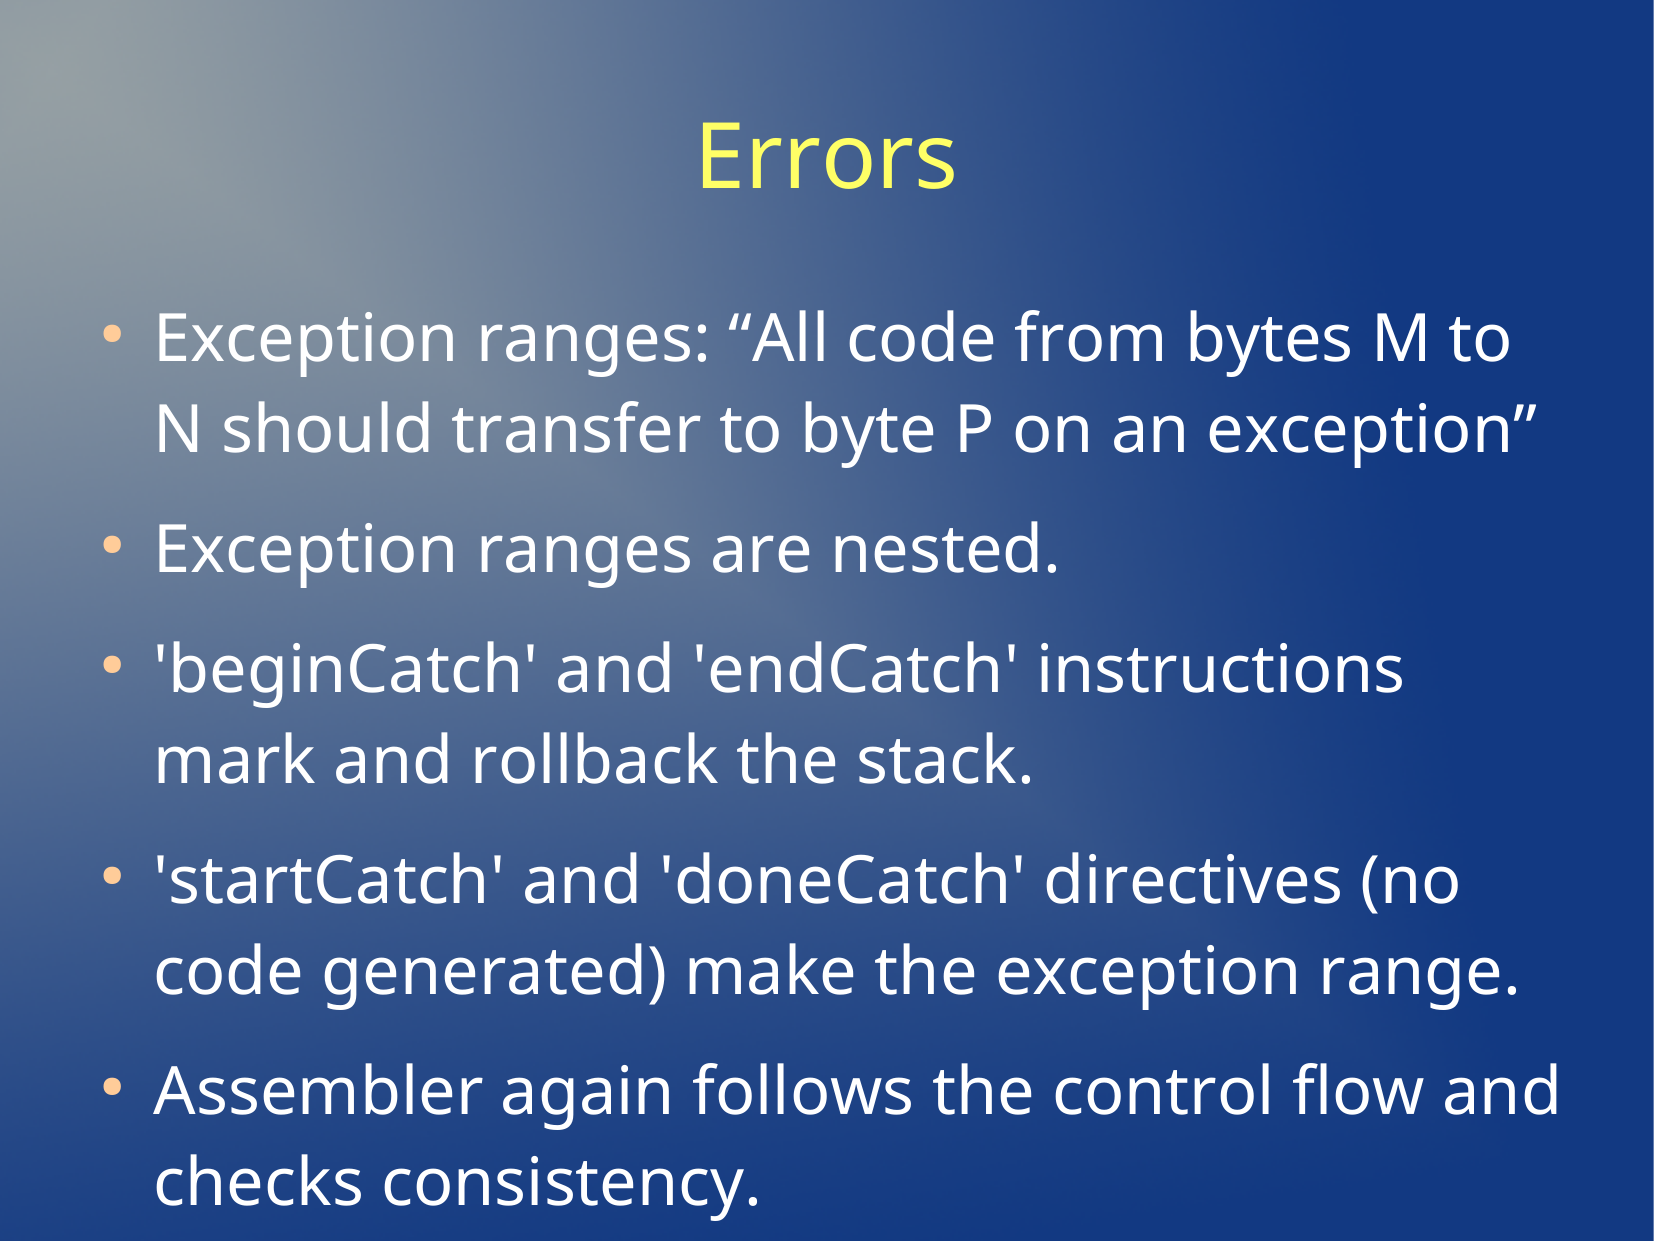

# Errors
Exception ranges: “All code from bytes M to N should transfer to byte P on an exception”
Exception ranges are nested.
'beginCatch' and 'endCatch' instructions mark and rollback the stack.
'startCatch' and 'doneCatch' directives (no code generated) make the exception range.
Assembler again follows the control flow and checks consistency.